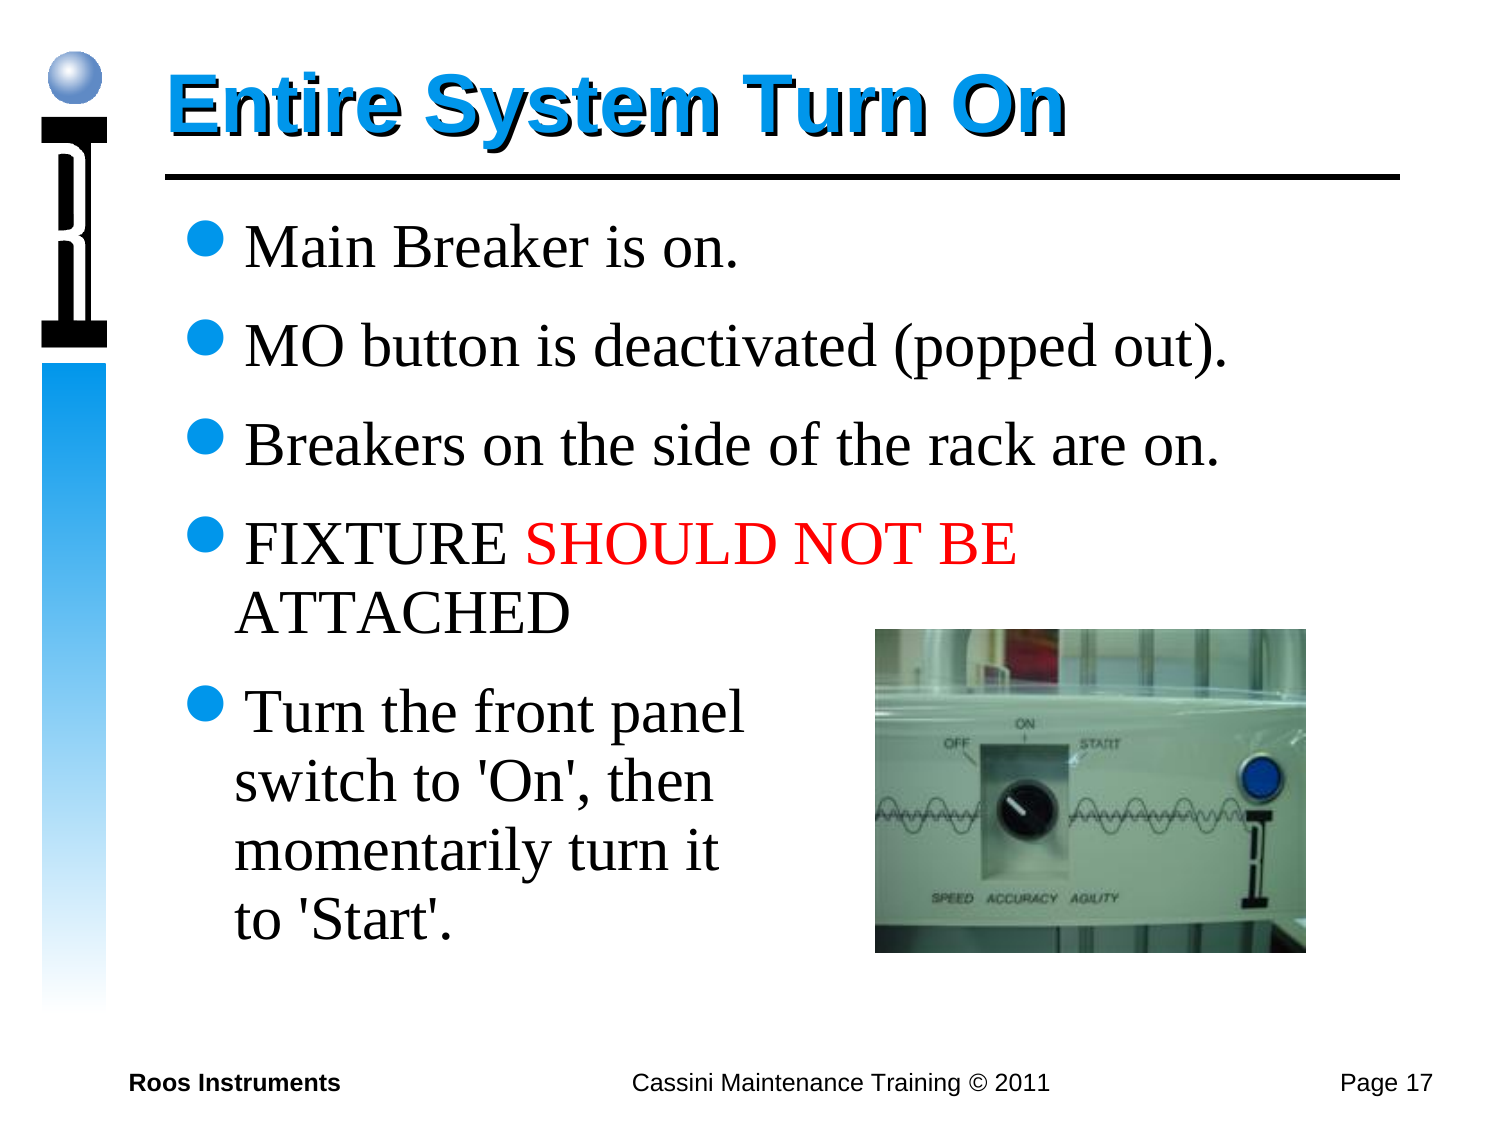

# Entire System Turn On
Main Breaker is on.
MO button is deactivated (popped out).
Breakers on the side of the rack are on.
FIXTURE SHOULD NOT BE ATTACHED
Turn the front panel
switch to 'On', then
momentarily turn it
to 'Start'.